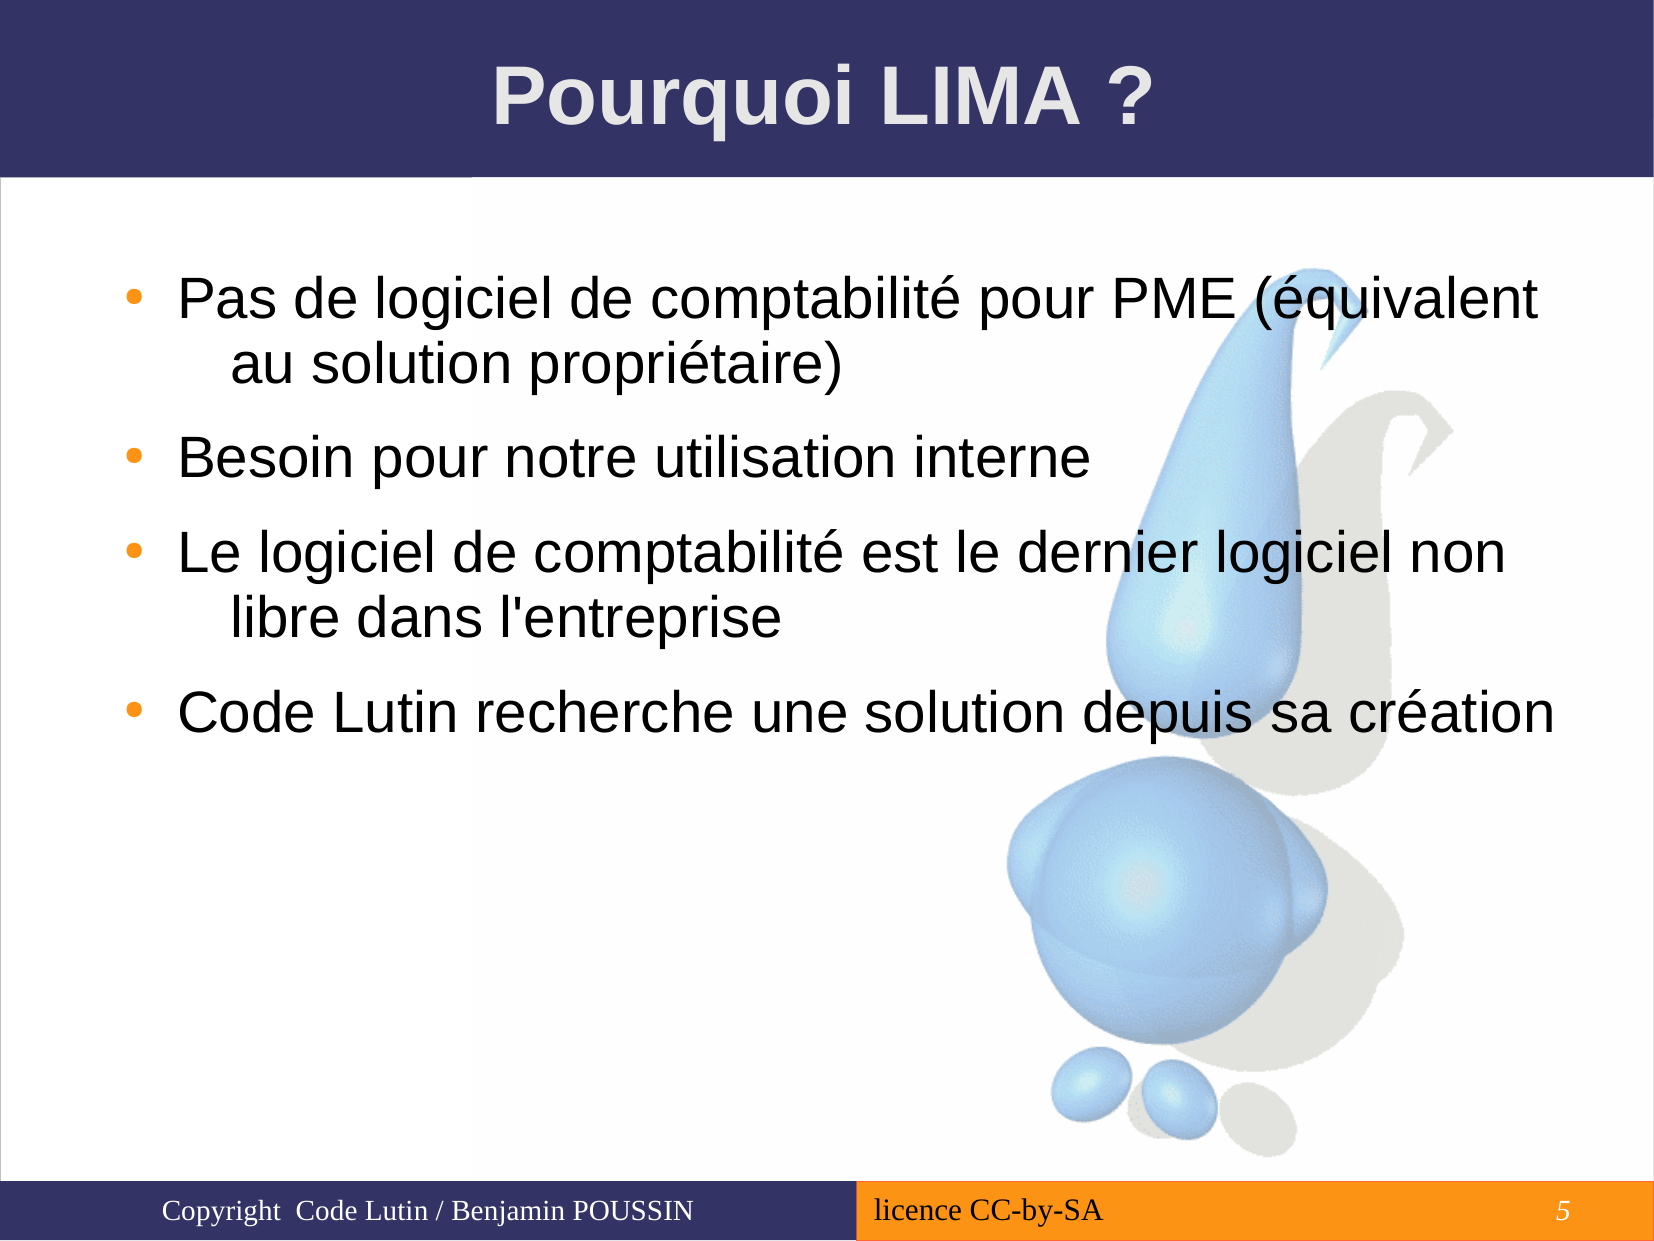

# Pourquoi LIMA ?
Pas de logiciel de comptabilité pour PME (équivalent au solution propriétaire)
Besoin pour notre utilisation interne
Le logiciel de comptabilité est le dernier logiciel non libre dans l'entreprise
Code Lutin recherche une solution depuis sa création
5